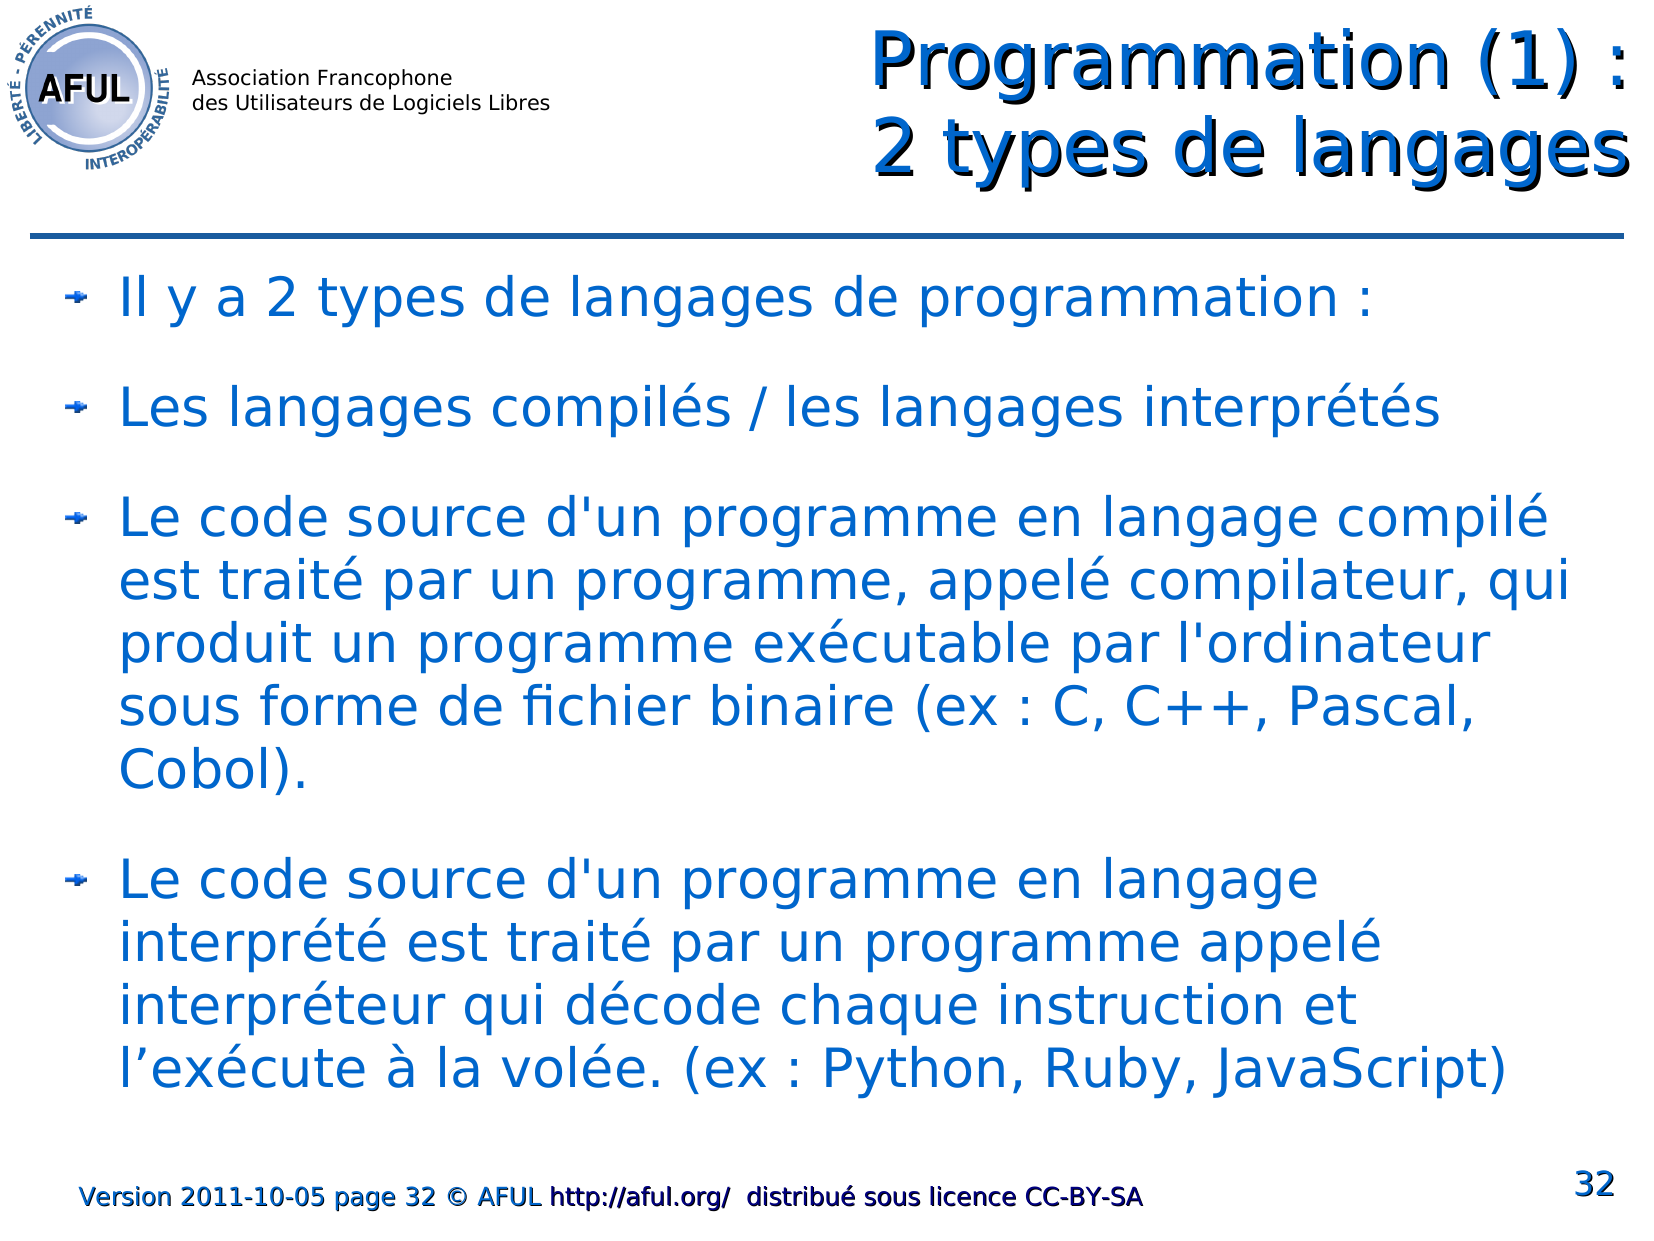

Programmation (1) :
2 types de langages
# Il y a 2 types de langages de programmation :
Les langages compilés / les langages interprétés
Le code source d'un programme en langage compilé est traité par un programme, appelé compilateur, qui produit un programme exécutable par l'ordinateur sous forme de fichier binaire (ex : C, C++, Pascal, Cobol).
Le code source d'un programme en langage interprété est traité par un programme appelé interpréteur qui décode chaque instruction et l’exécute à la volée. (ex : Python, Ruby, JavaScript)